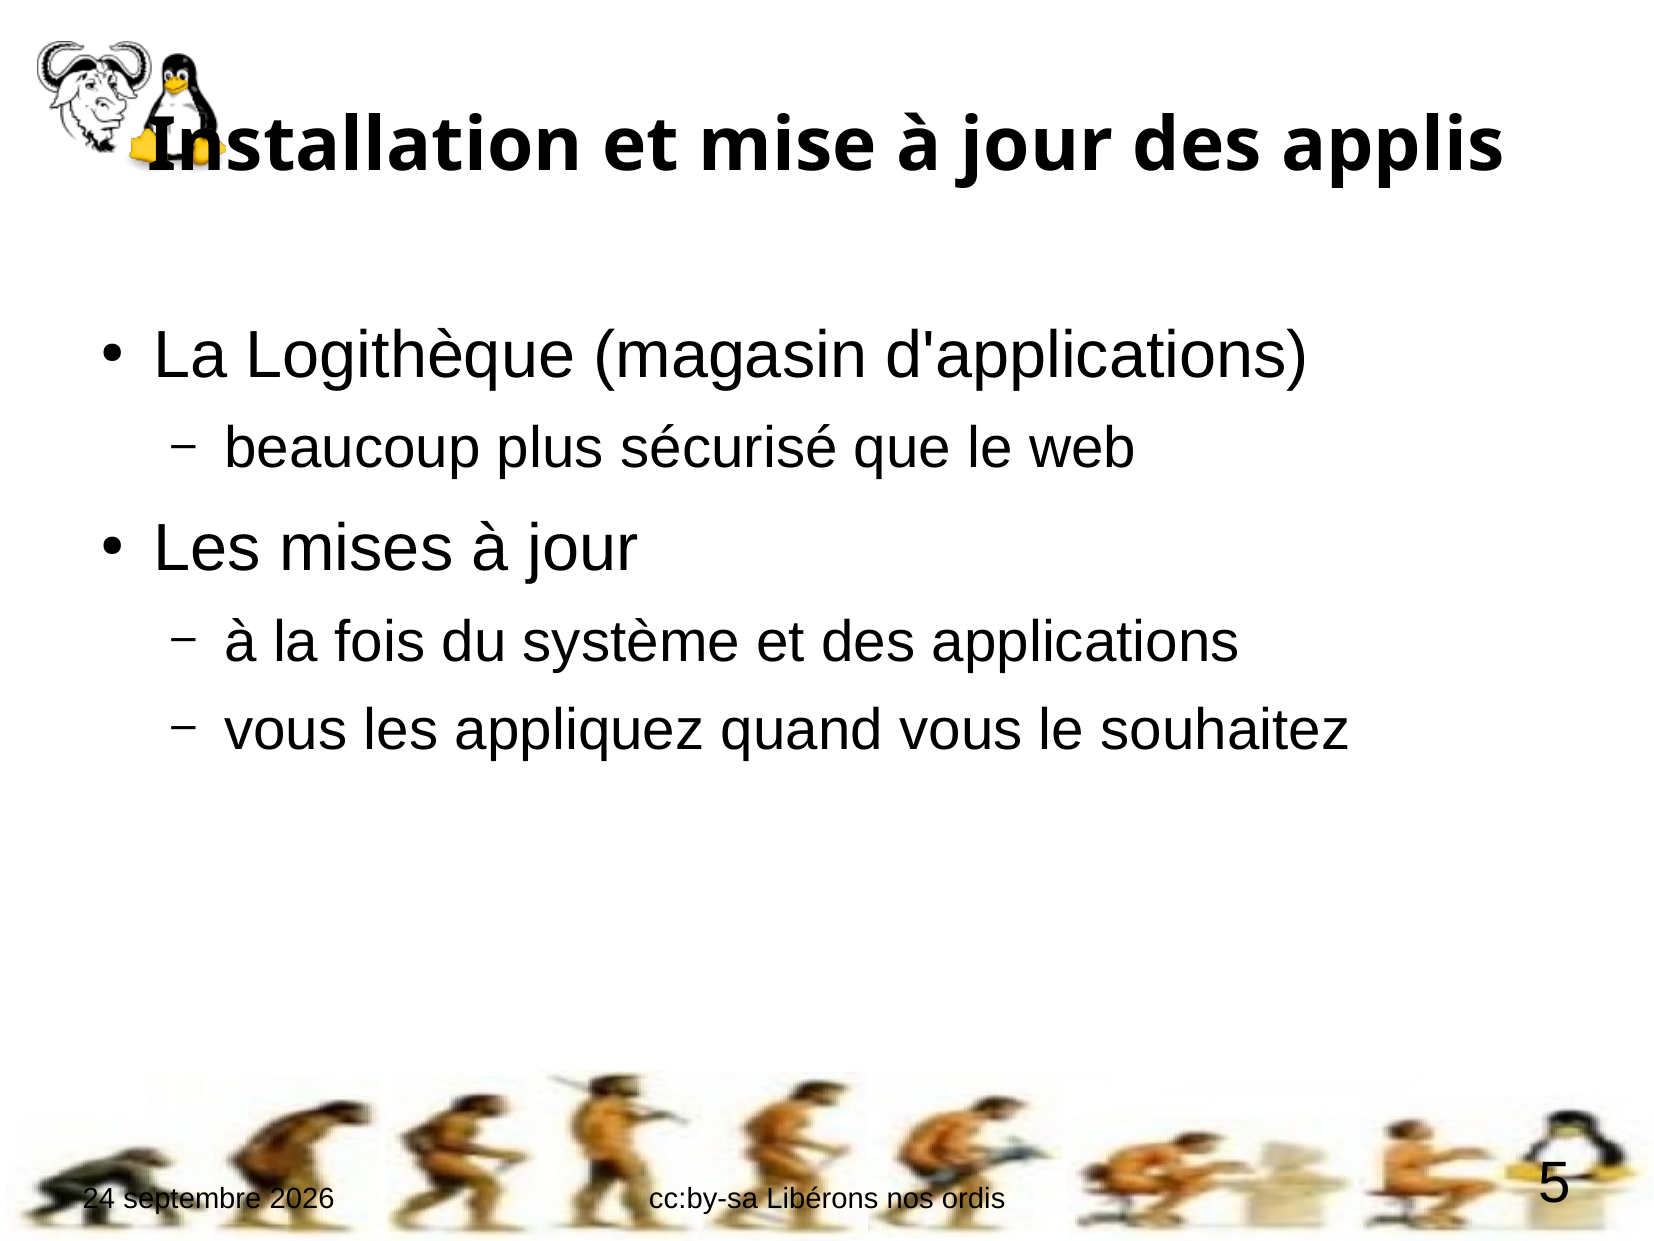

# Installation et mise à jour des applis
La Logithèque (magasin d'applications)
beaucoup plus sécurisé que le web
Les mises à jour
à la fois du système et des applications
vous les appliquez quand vous le souhaitez